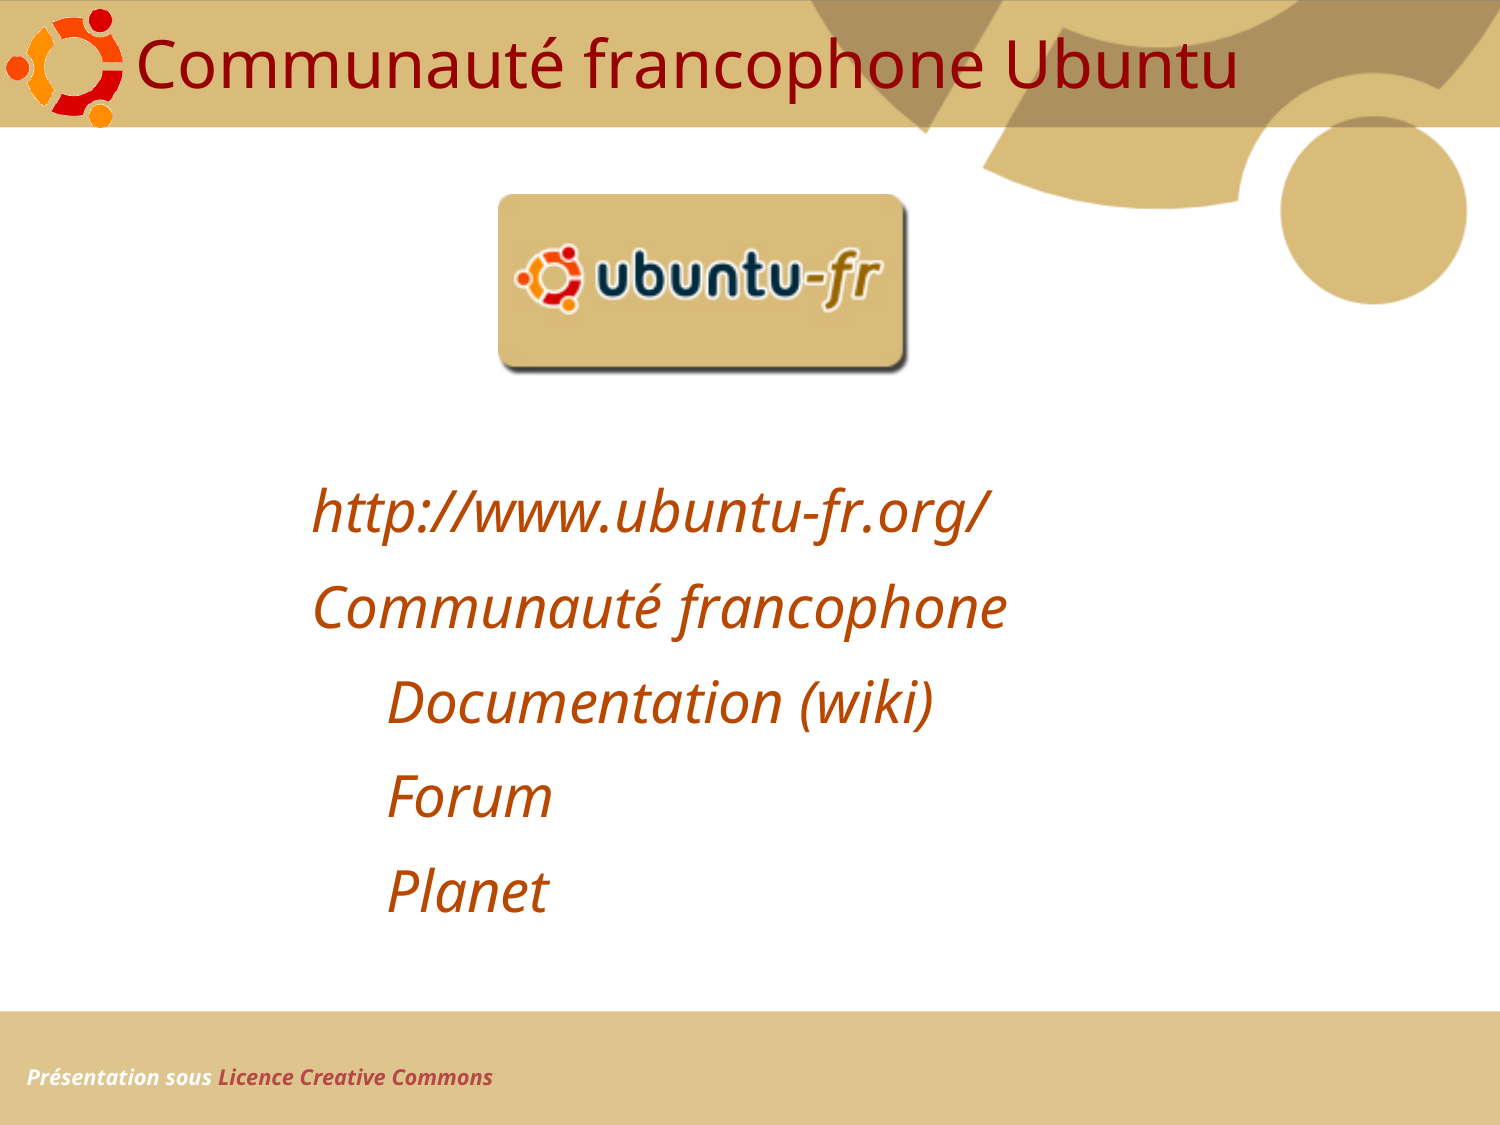

# Communauté francophone Ubuntu
http://www.ubuntu-fr.org/
Communauté francophone
Documentation (wiki)
Forum
Planet